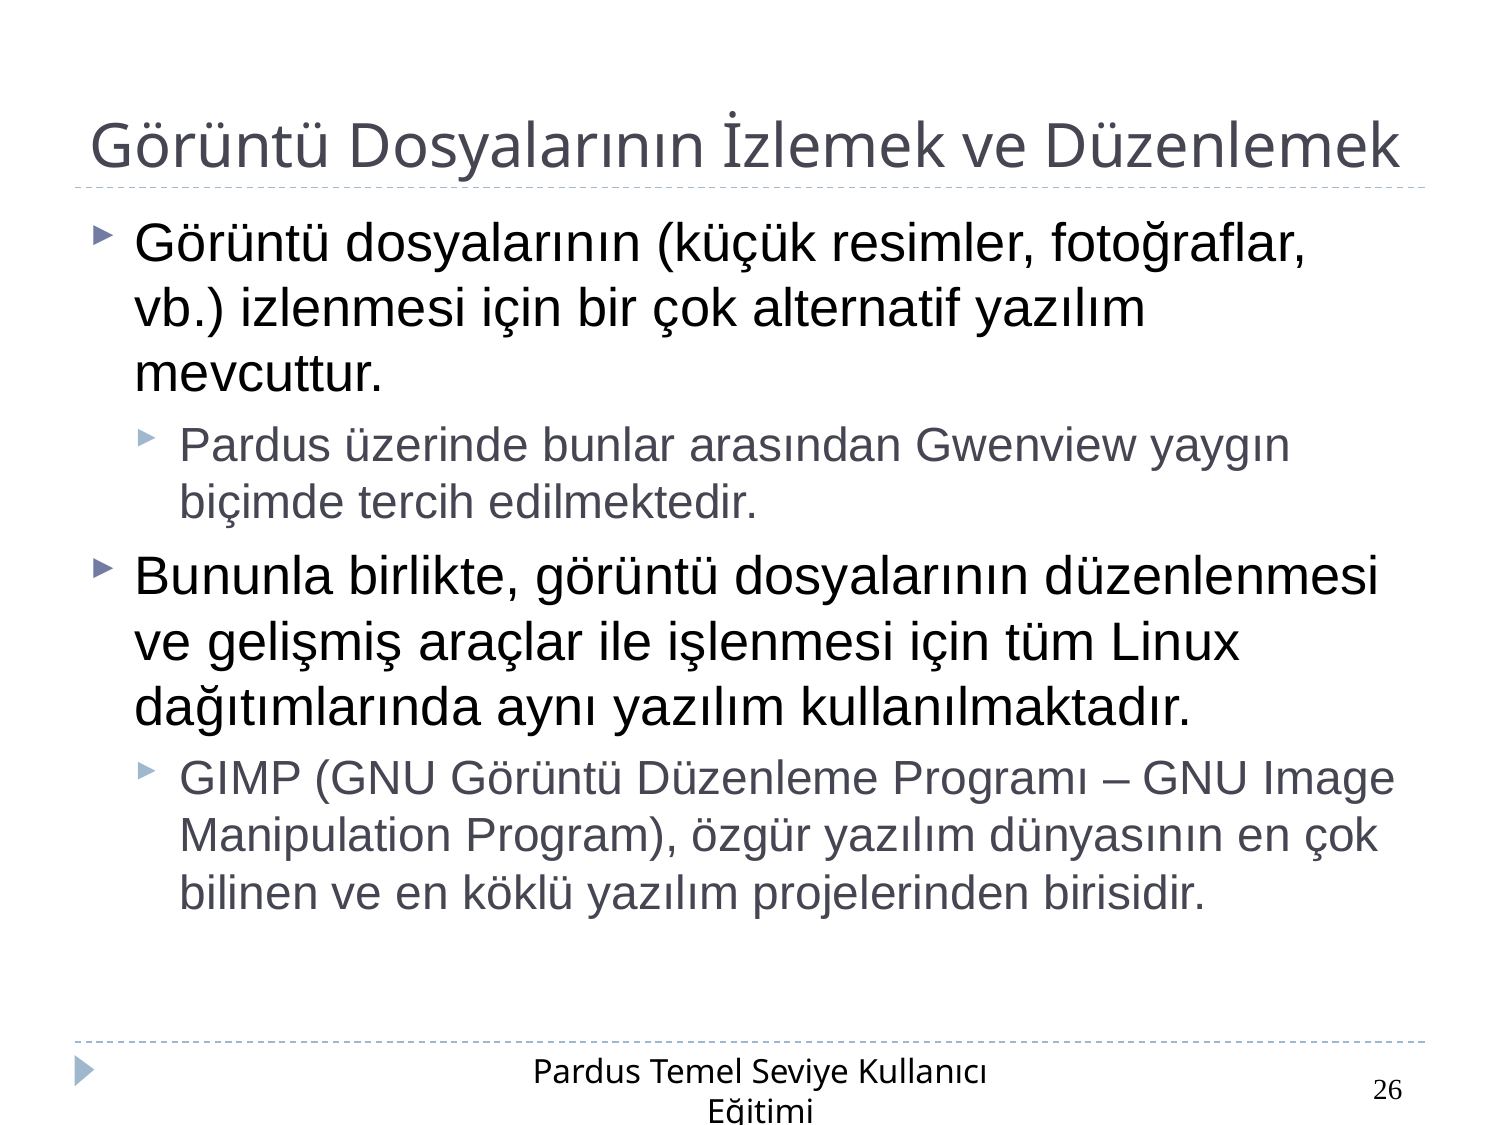

# Görüntü Dosyalarının İzlemek ve Düzenlemek
Görüntü dosyalarının (küçük resimler, fotoğraflar, vb.) izlenmesi için bir çok alternatif yazılım mevcuttur.
Pardus üzerinde bunlar arasından Gwenview yaygın biçimde tercih edilmektedir.
Bununla birlikte, görüntü dosyalarının düzenlenmesi ve gelişmiş araçlar ile işlenmesi için tüm Linux dağıtımlarında aynı yazılım kullanılmaktadır.
GIMP (GNU Görüntü Düzenleme Programı – GNU Image Manipulation Program), özgür yazılım dünyasının en çok bilinen ve en köklü yazılım projelerinden birisidir.